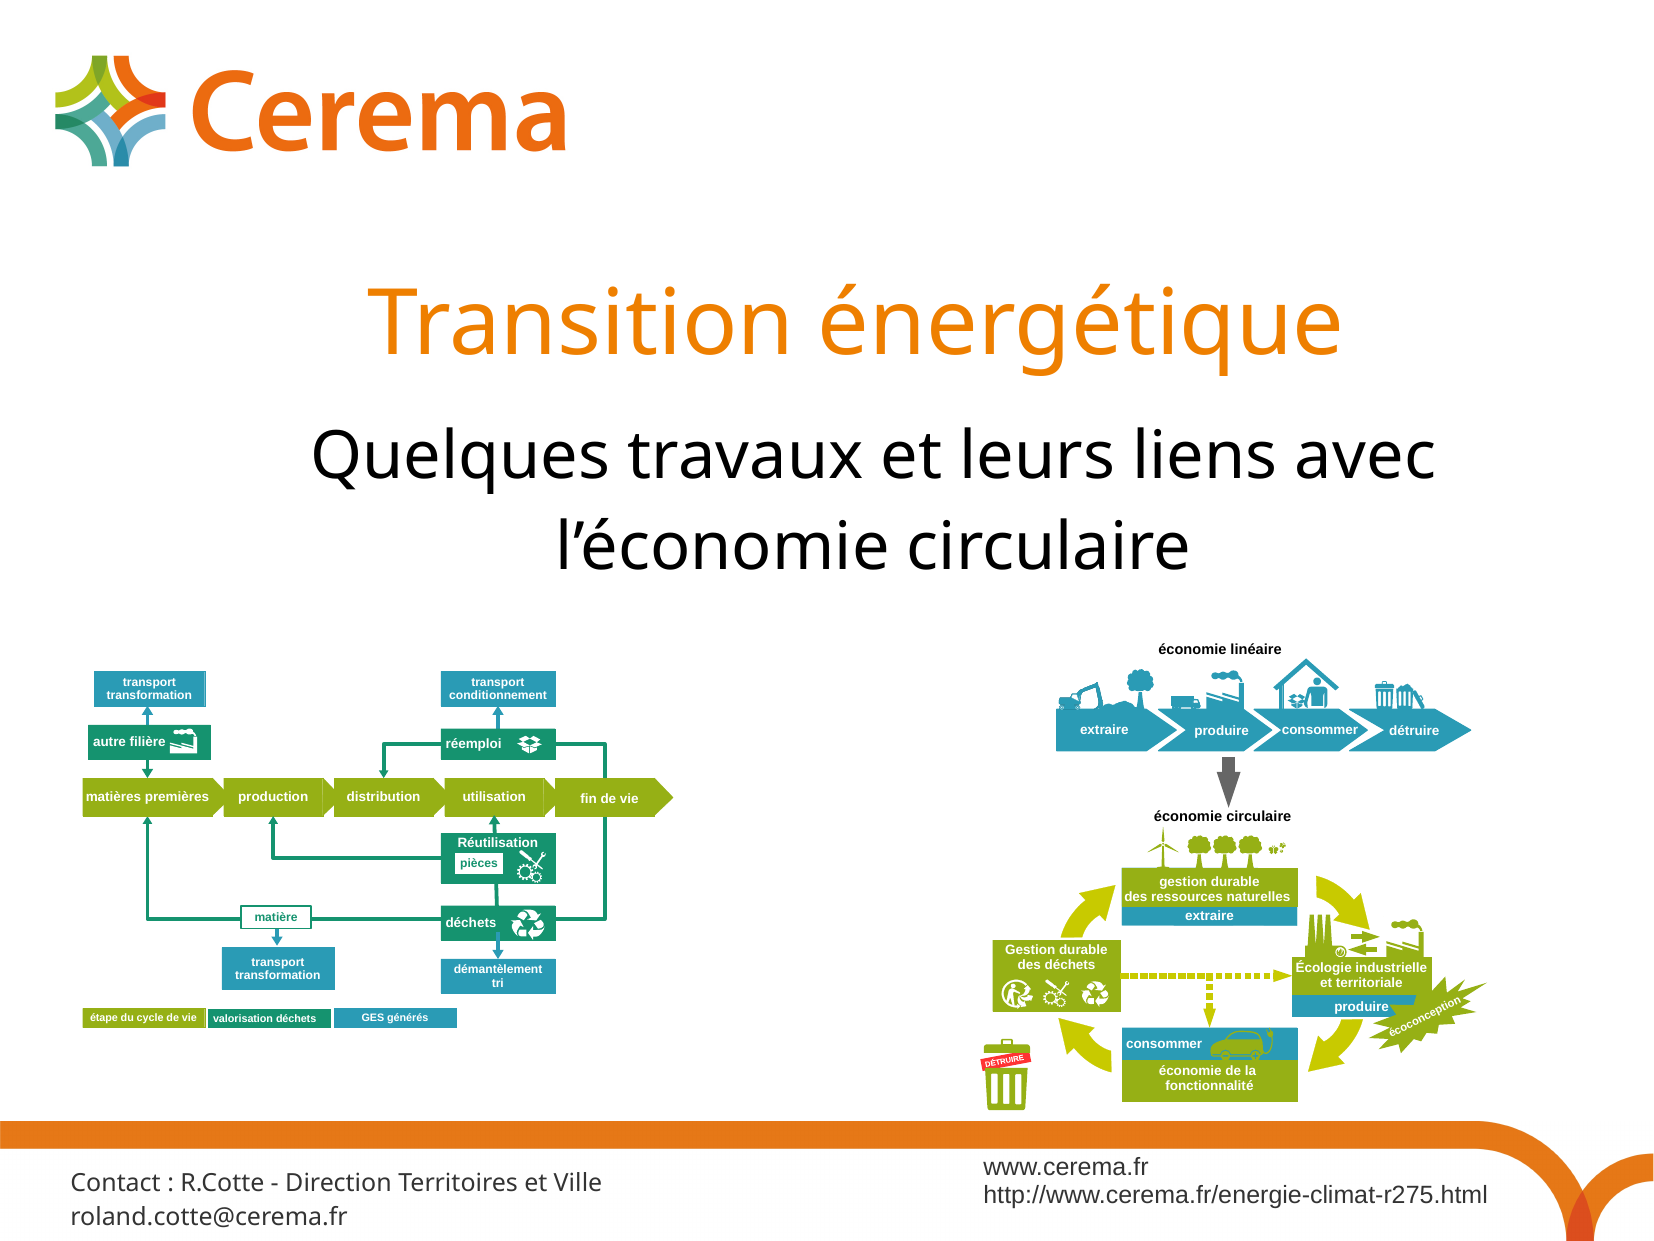

# Transition énergétique
Quelques travaux et leurs liens avec l’économie circulaire
www.cerema.fr
http://www.cerema.fr/energie-climat-r275.html
Contact : R.Cotte - Direction Territoires et Ville
roland.cotte@cerema.fr